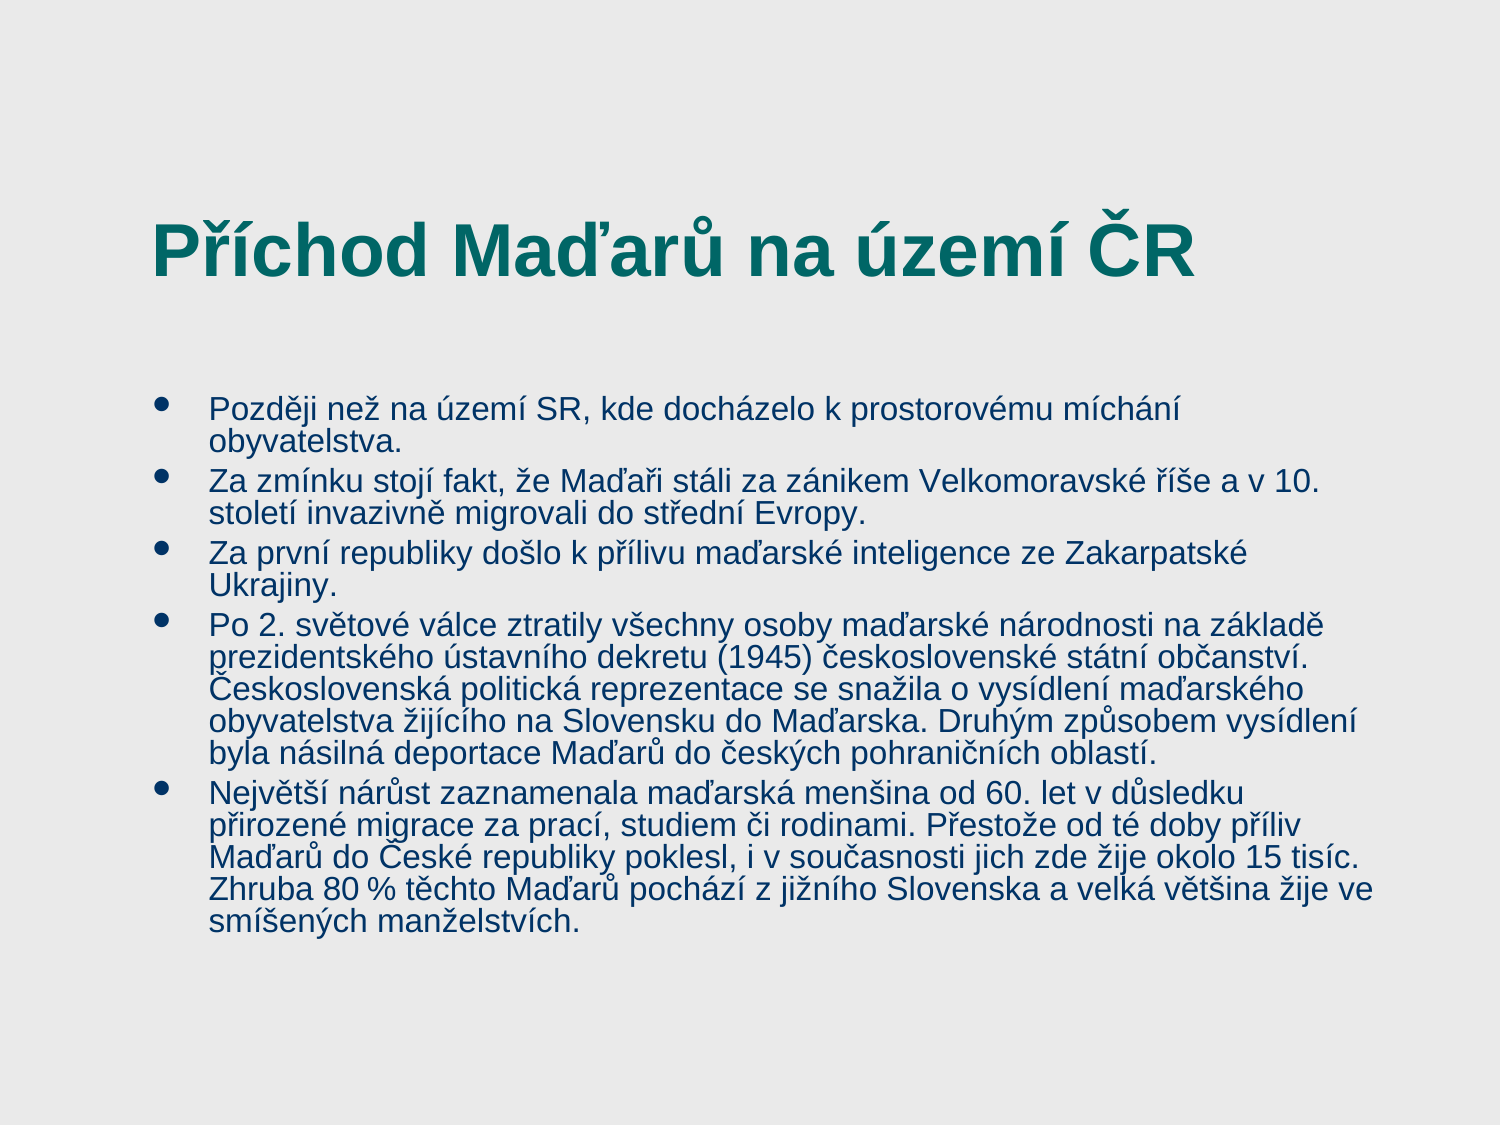

# Příchod Maďarů na území ČR
Později než na území SR, kde docházelo k prostorovému míchání obyvatelstva.
Za zmínku stojí fakt, že Maďaři stáli za zánikem Velkomoravské říše a v 10. století invazivně migrovali do střední Evropy.
Za první republiky došlo k přílivu maďarské inteligence ze Zakarpatské Ukrajiny.
Po 2. světové válce ztratily všechny osoby maďarské národnosti na základě prezidentského ústavního dekretu (1945) československé státní občanství. Československá politická reprezentace se snažila o vysídlení maďarského obyvatelstva žijícího na Slovensku do Maďarska. Druhým způsobem vysídlení byla násilná deportace Maďarů do českých pohraničních oblastí.
Největší nárůst zaznamenala maďarská menšina od 60. let v důsledku přirozené migrace za prací, studiem či rodinami. Přestože od té doby příliv Maďarů do České republiky poklesl, i v současnosti jich zde žije okolo 15 tisíc. Zhruba 80 % těchto Maďarů pochází z jižního Slovenska a velká většina žije ve smíšených manželstvích.